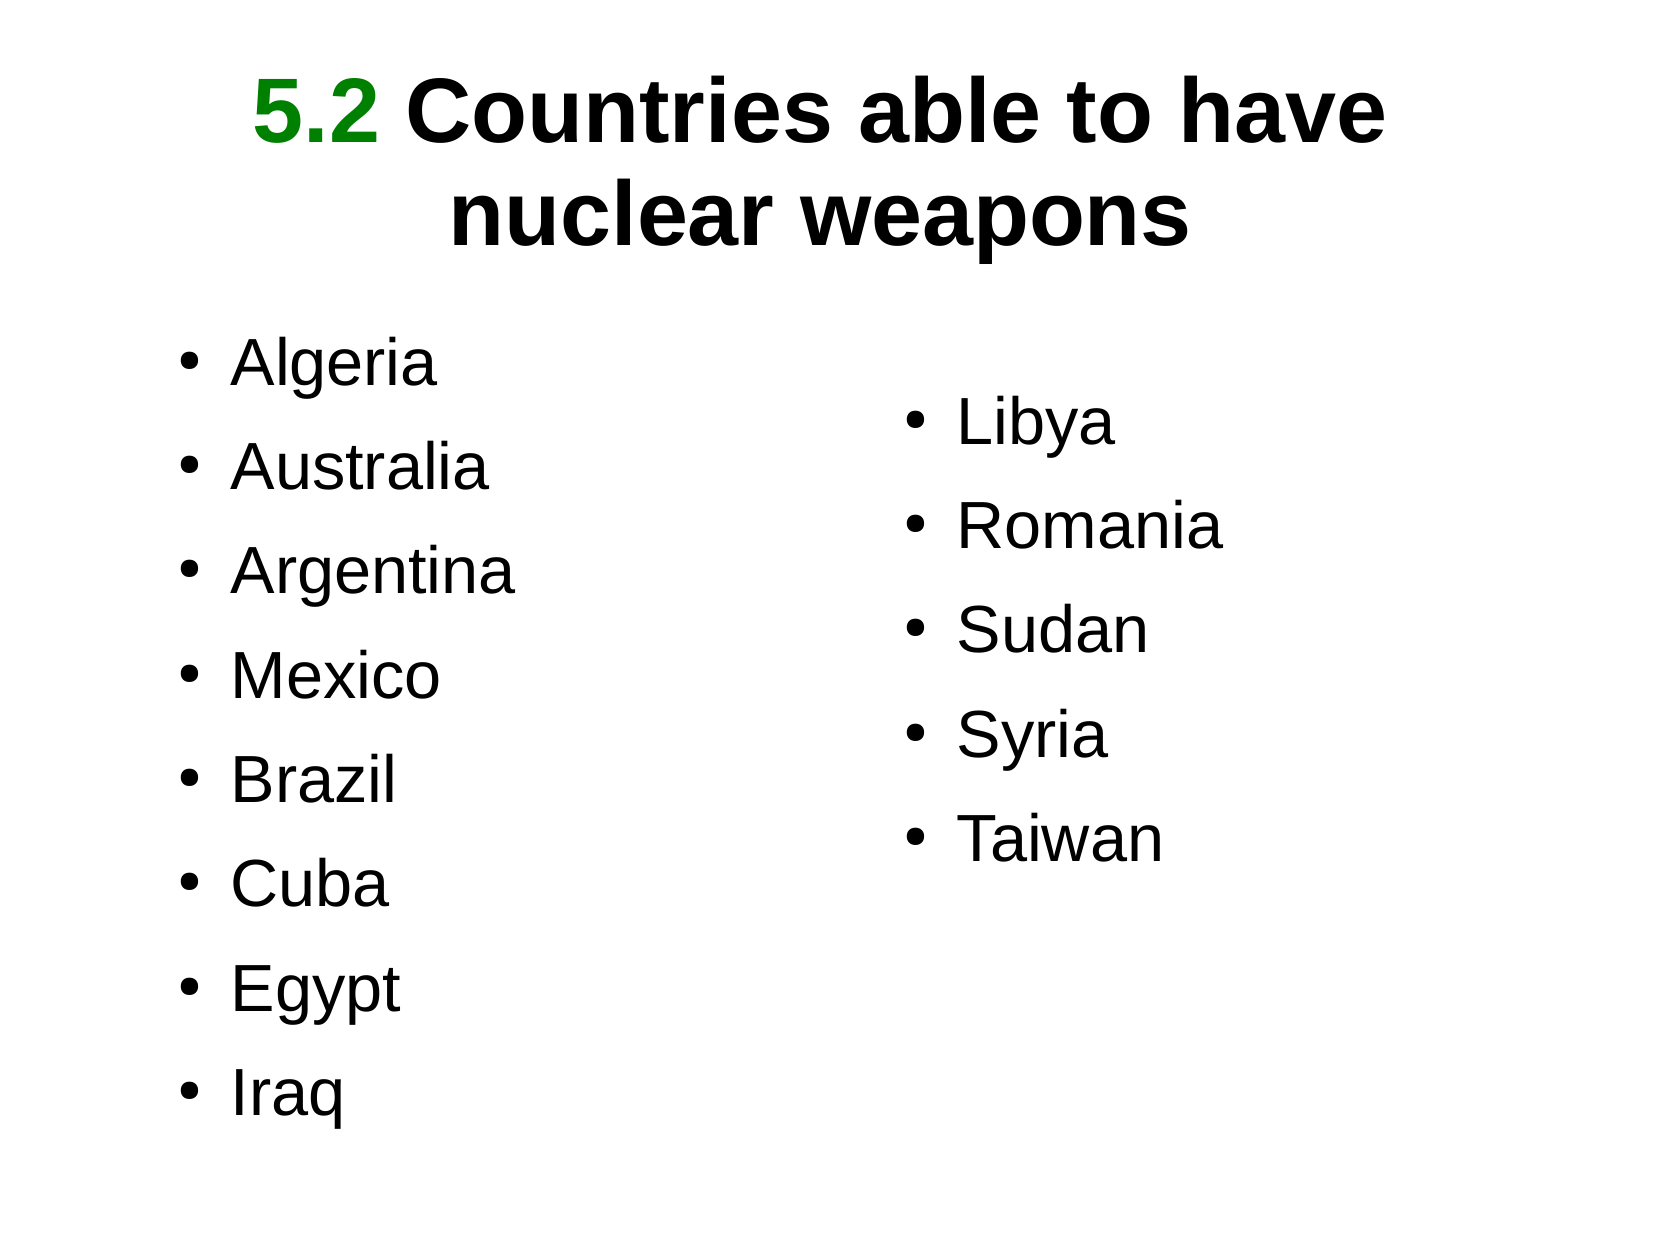

# 5.2 Countries able to have nuclear weapons
Algeria
Australia
Argentina
Mexico
Brazil
Cuba
Egypt
Iraq
Libya
Romania
Sudan
Syria
Taiwan